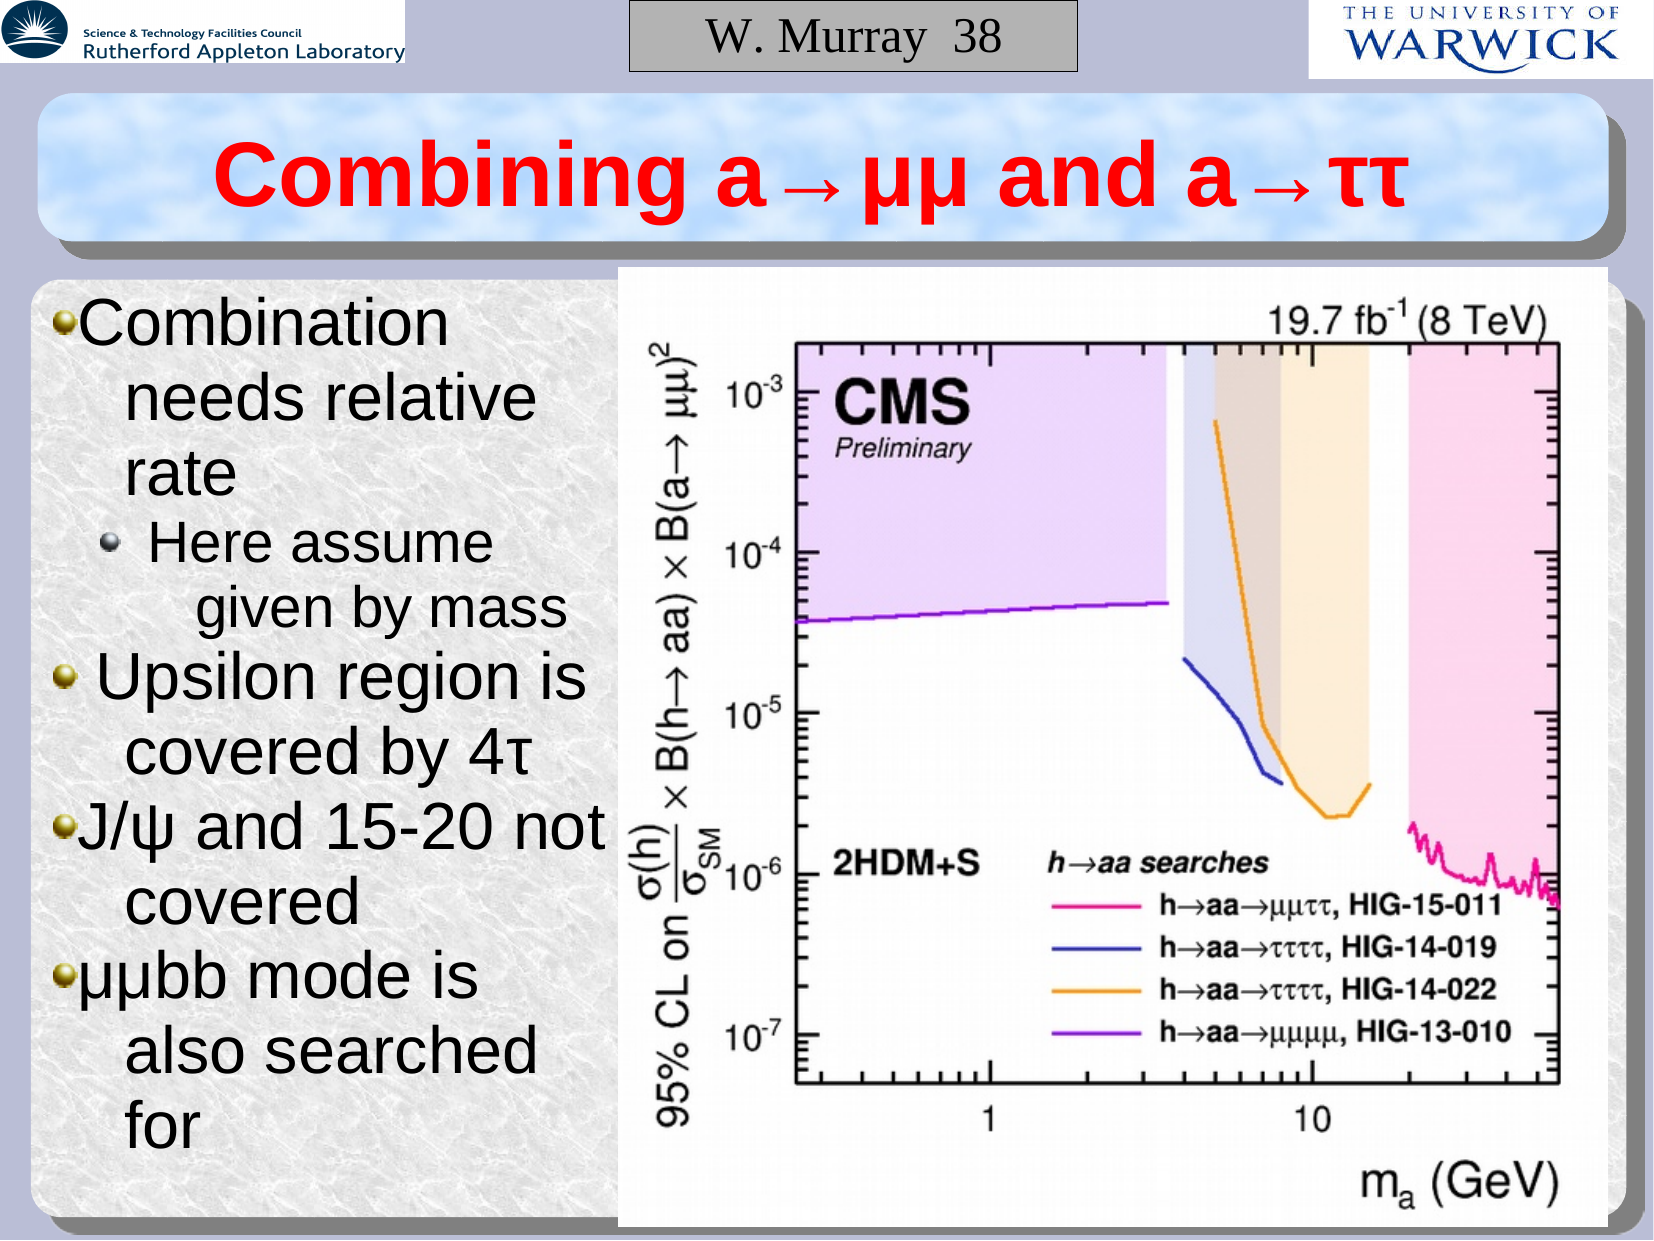

# Combining a→μμ and a→ττ
Combination needs relative rate
Here assume given by mass
 Upsilon region is covered by 4τ
J/ψ and 15-20 not covered
μμbb mode is also searched for